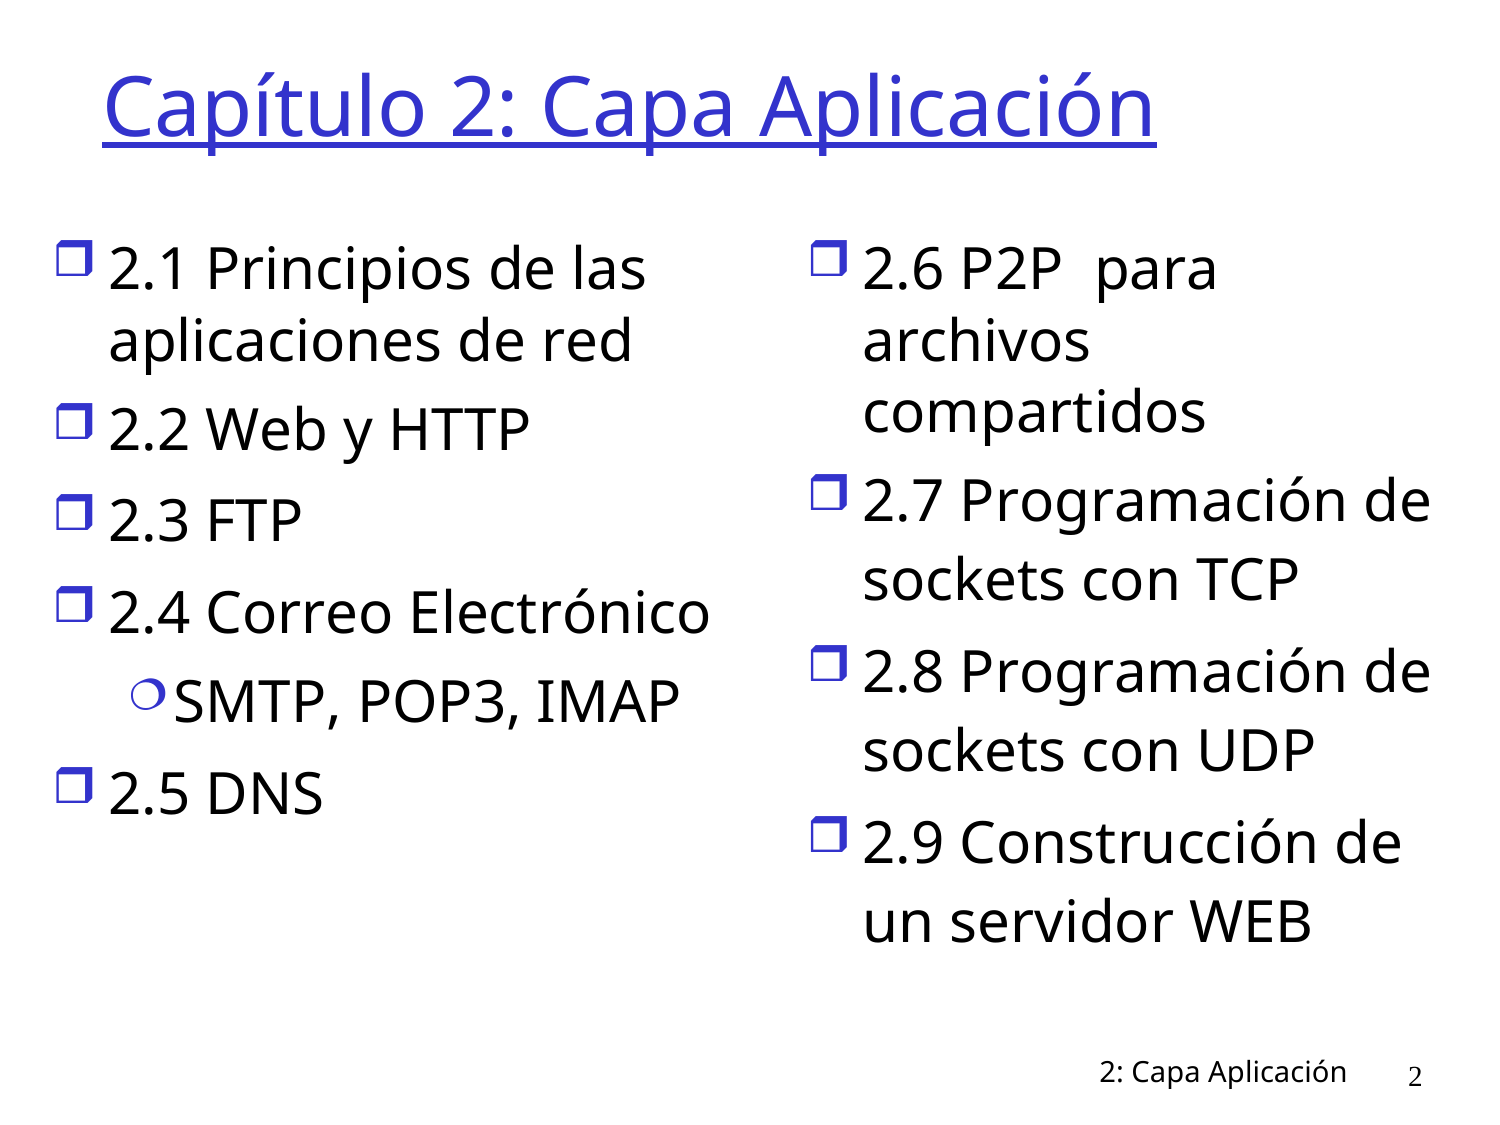

# Capítulo 2: Capa Aplicación
2.1 Principios de las aplicaciones de red
2.2 Web y HTTP
2.3 FTP
2.4 Correo Electrónico
SMTP, POP3, IMAP
2.5 DNS
2.6 P2P para archivos compartidos
2.7 Programación de sockets con TCP
2.8 Programación de sockets con UDP
2.9 Construcción de un servidor WEB